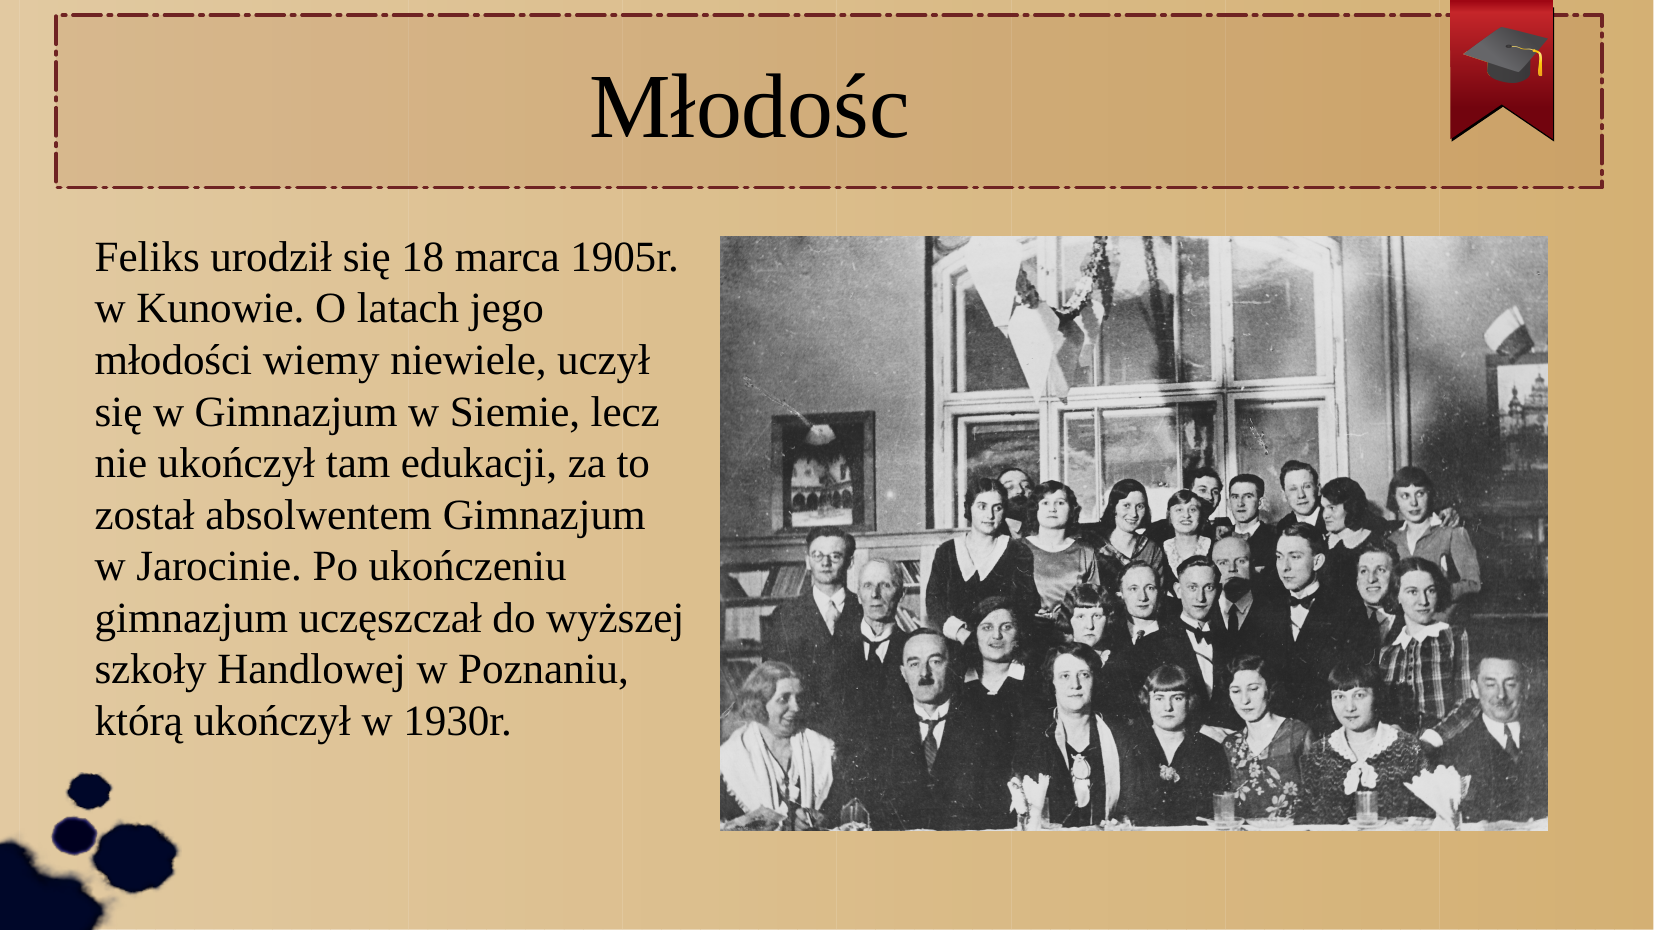

# Młodośc
Feliks urodził się 18 marca 1905r. w Kunowie. O latach jego młodości wiemy niewiele, uczył się w Gimnazjum w Siemie, lecz nie ukończył tam edukacji, za to został absolwentem Gimnazjum w Jarocinie. Po ukończeniu gimnazjum uczęszczał do wyższej szkoły Handlowej w Poznaniu, którą ukończył w 1930r.